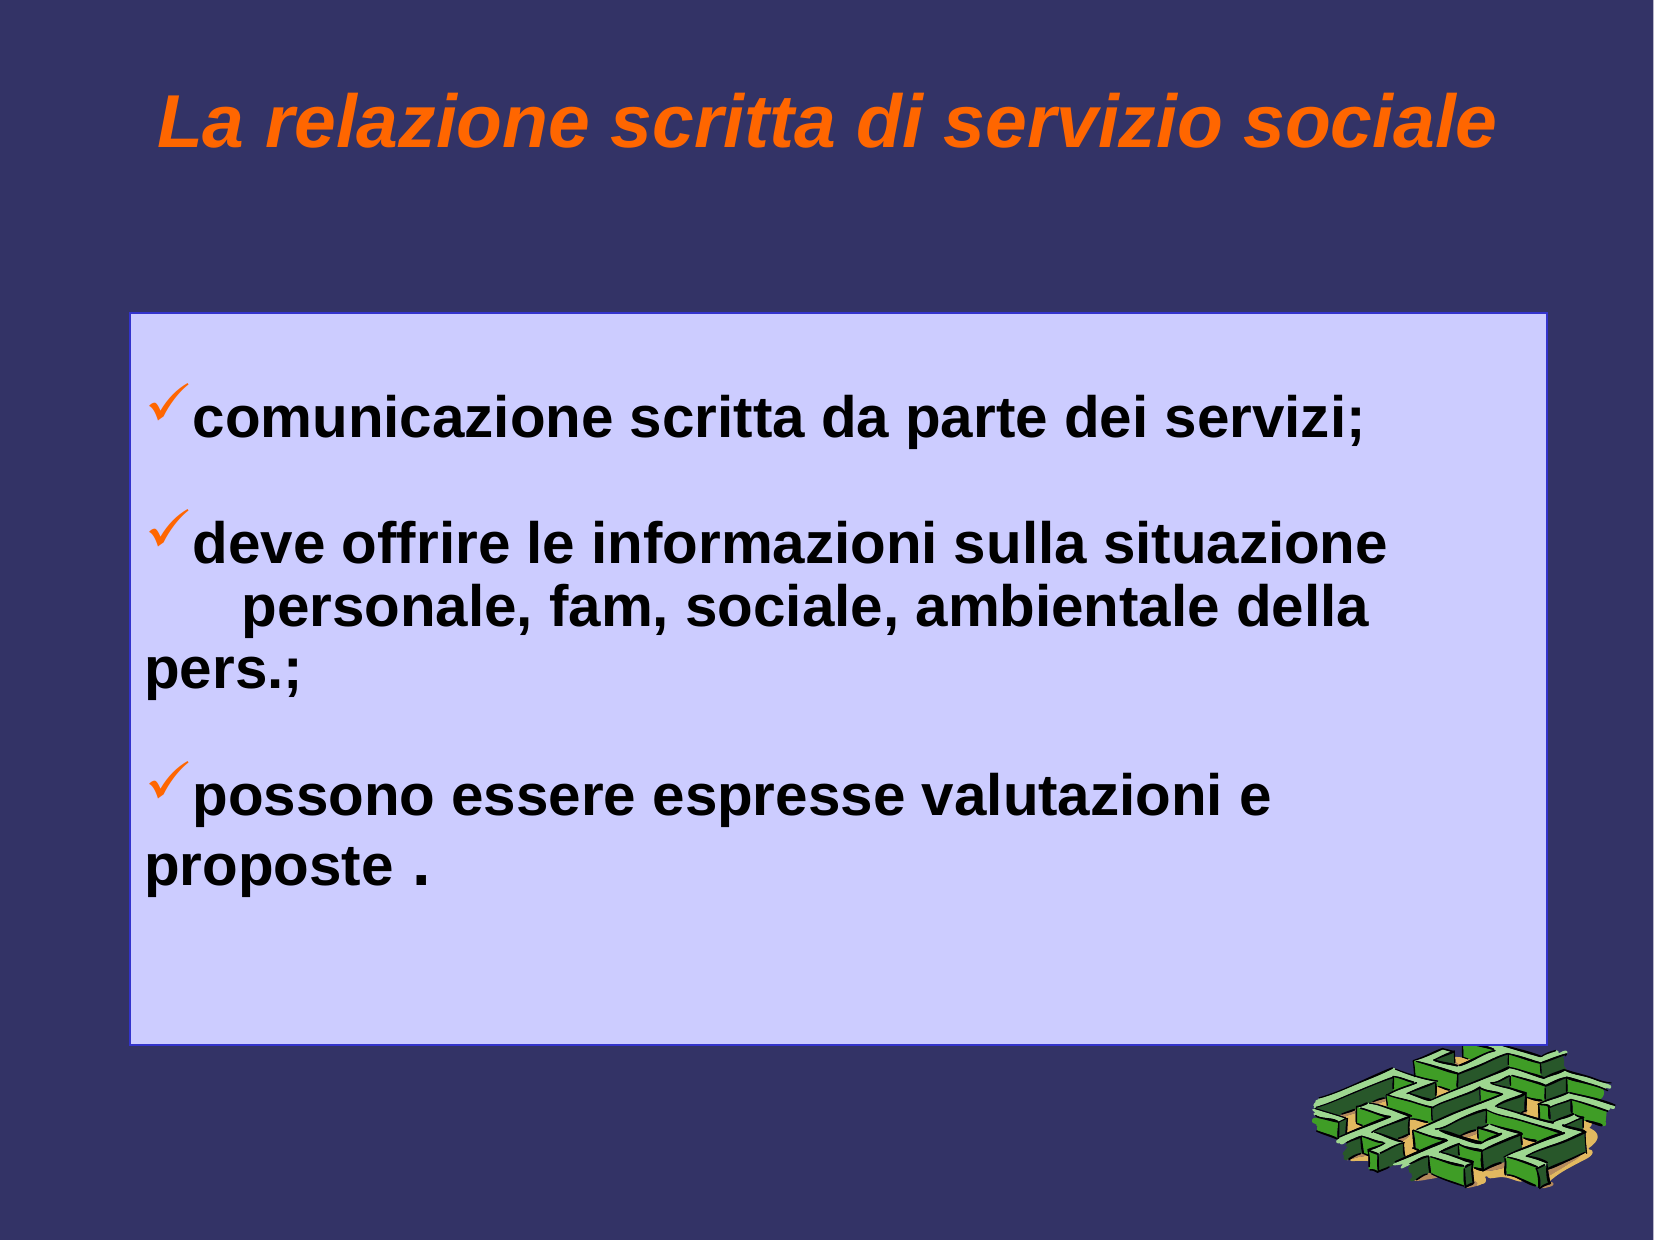

La relazione scritta di servizio sociale
comunicazione scritta da parte dei servizi;
deve offrire le informazioni sulla situazione
 personale, fam, sociale, ambientale della pers.;
possono essere espresse valutazioni e proposte .